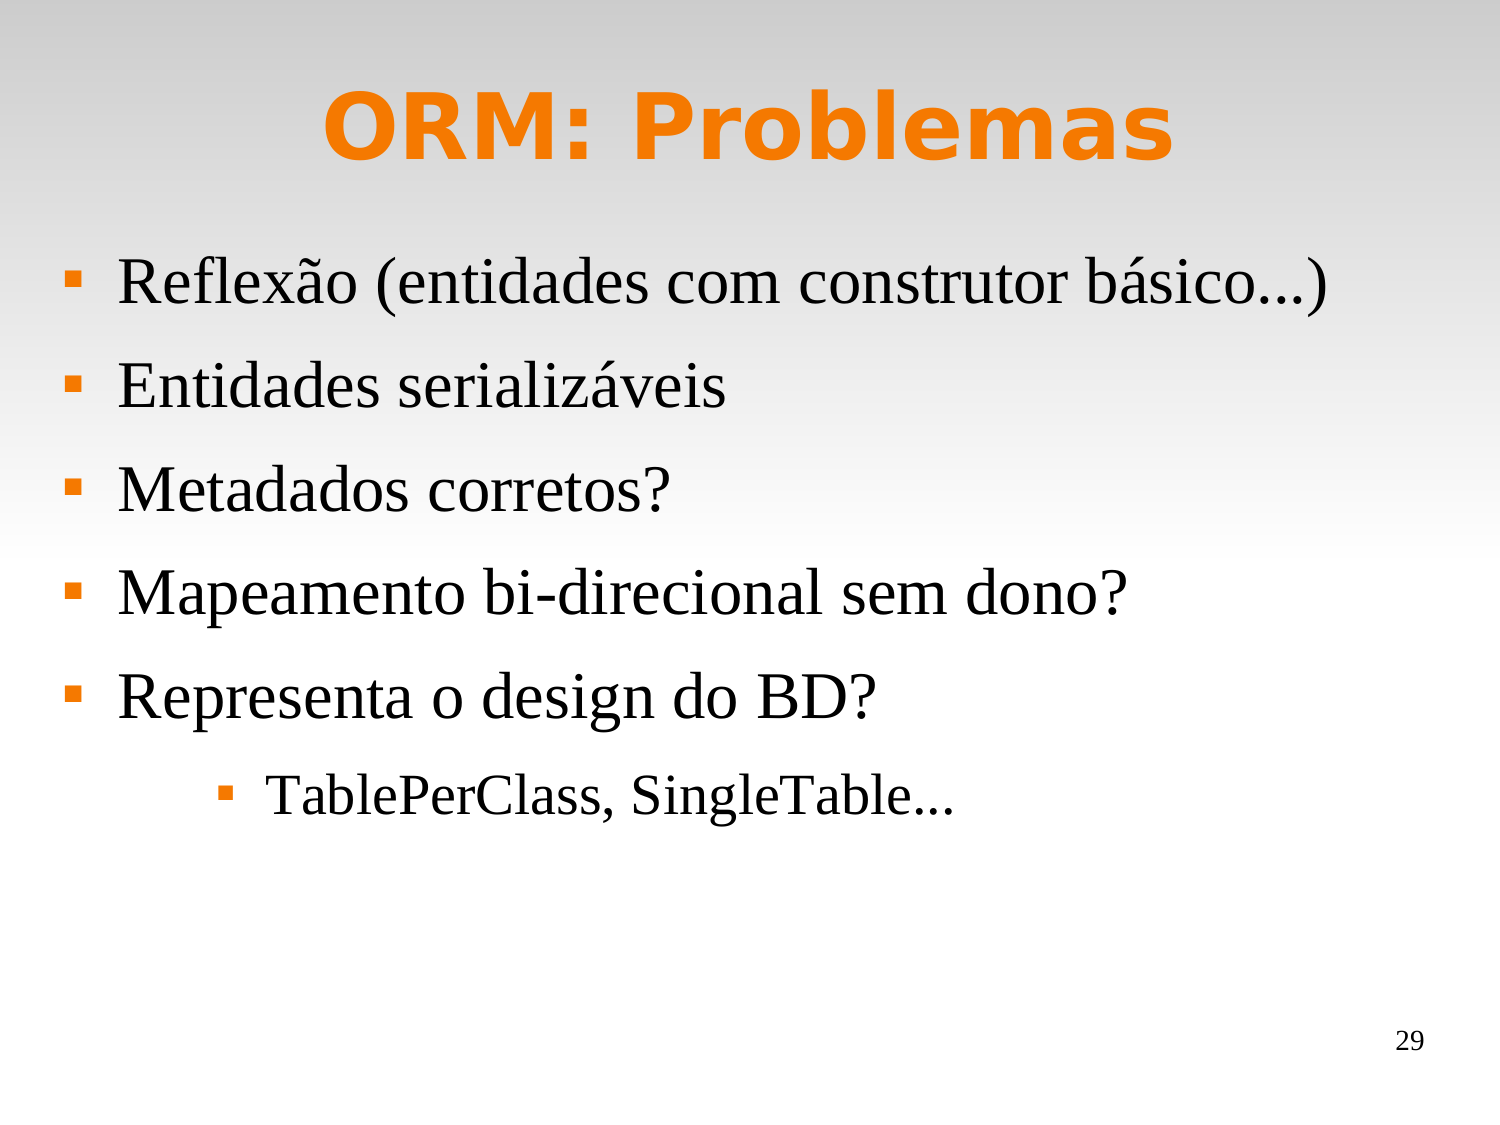

# ORM: Problemas
Reflexão (entidades com construtor básico...)‏
Entidades serializáveis
Metadados corretos?
Mapeamento bi-direcional sem dono?
Representa o design do BD?
TablePerClass, SingleTable...
29